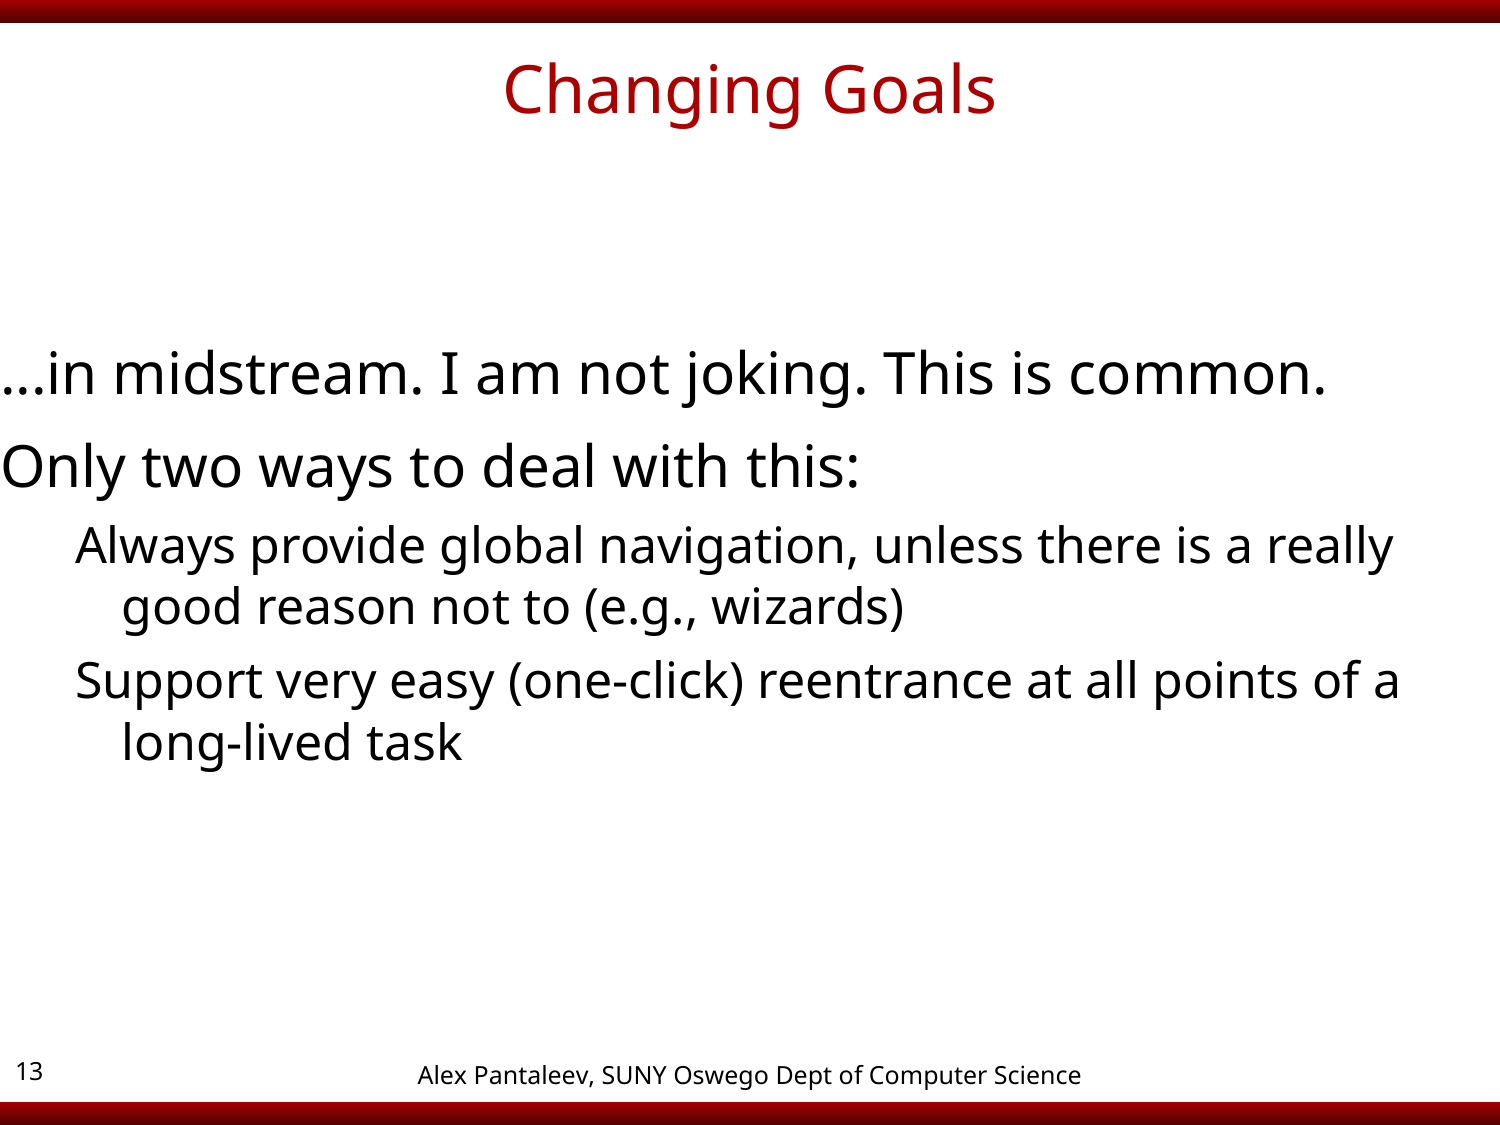

# Changing Goals
...in midstream. I am not joking. This is common.
Only two ways to deal with this:
Always provide global navigation, unless there is a really good reason not to (e.g., wizards)
Support very easy (one-click) reentrance at all points of a long-lived task
13